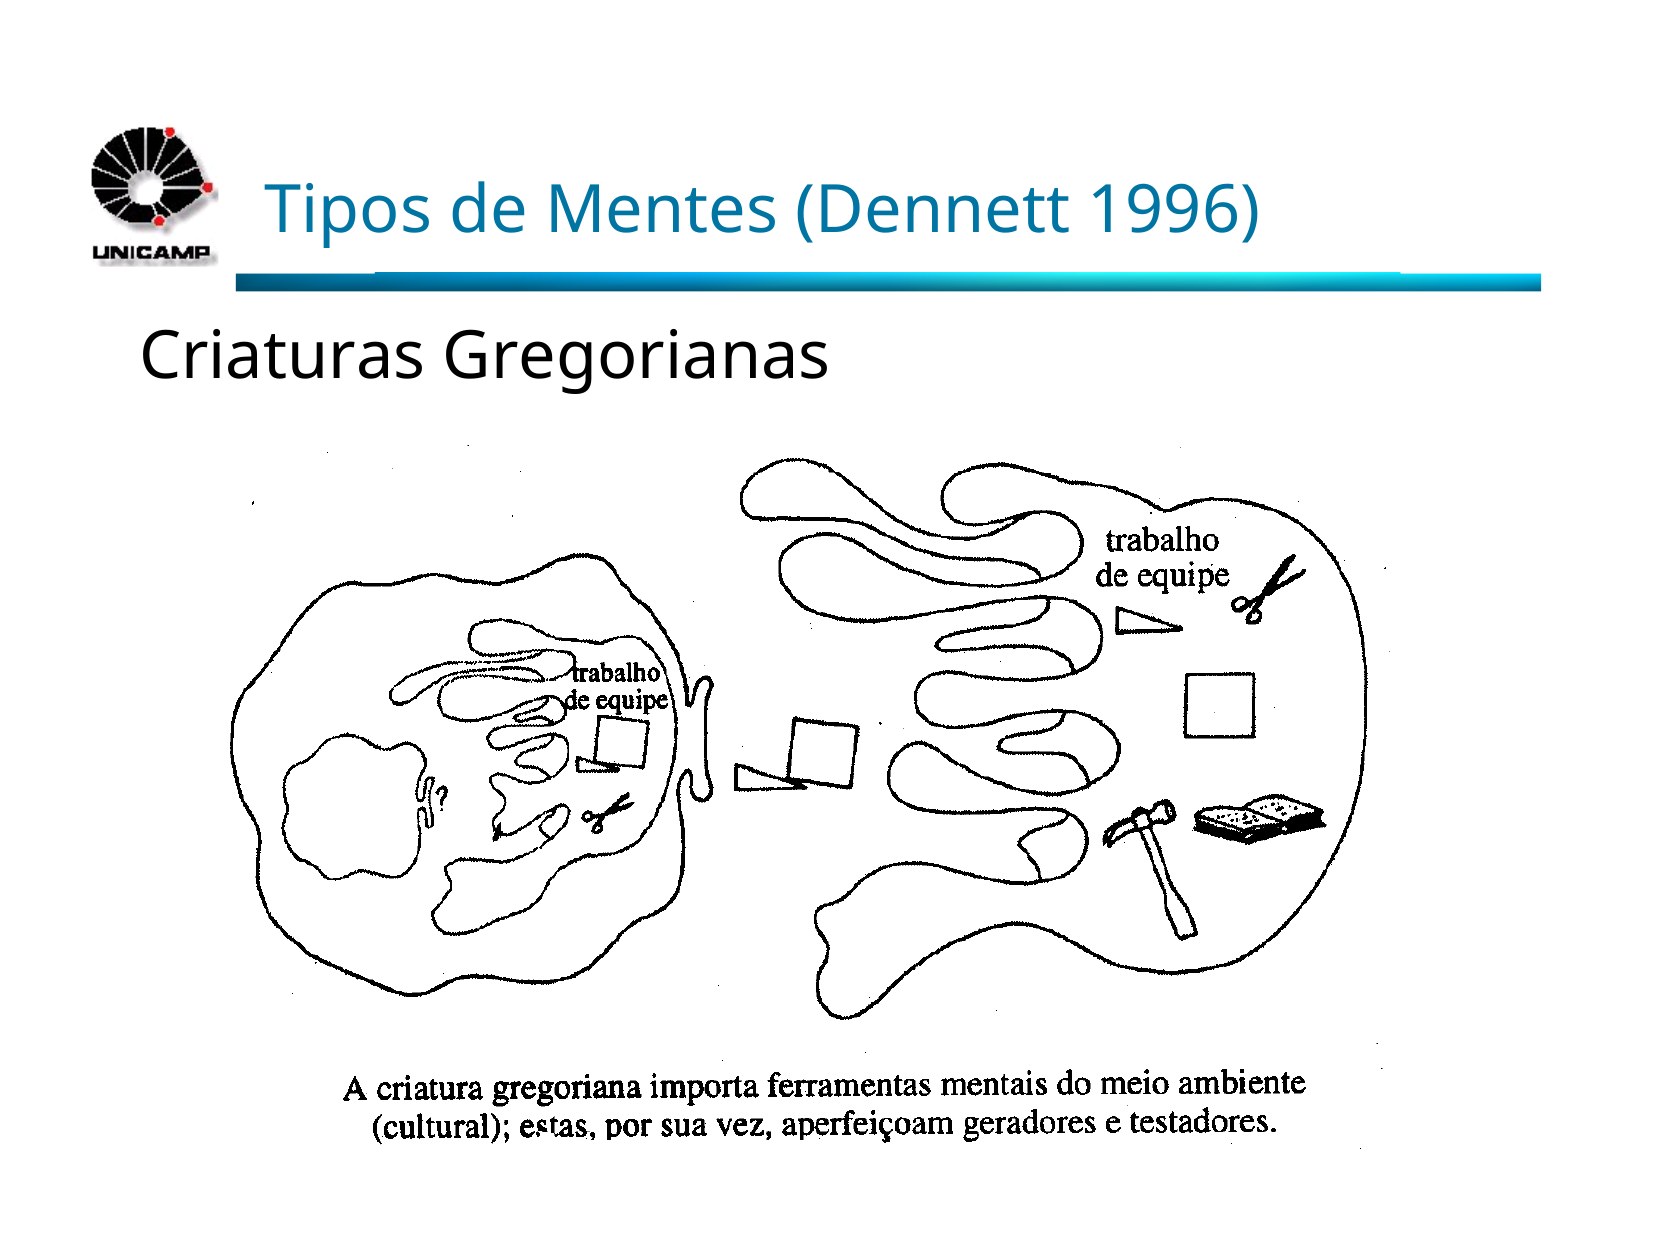

# Tipos de Mentes (Dennett 1996)
Criaturas Gregorianas